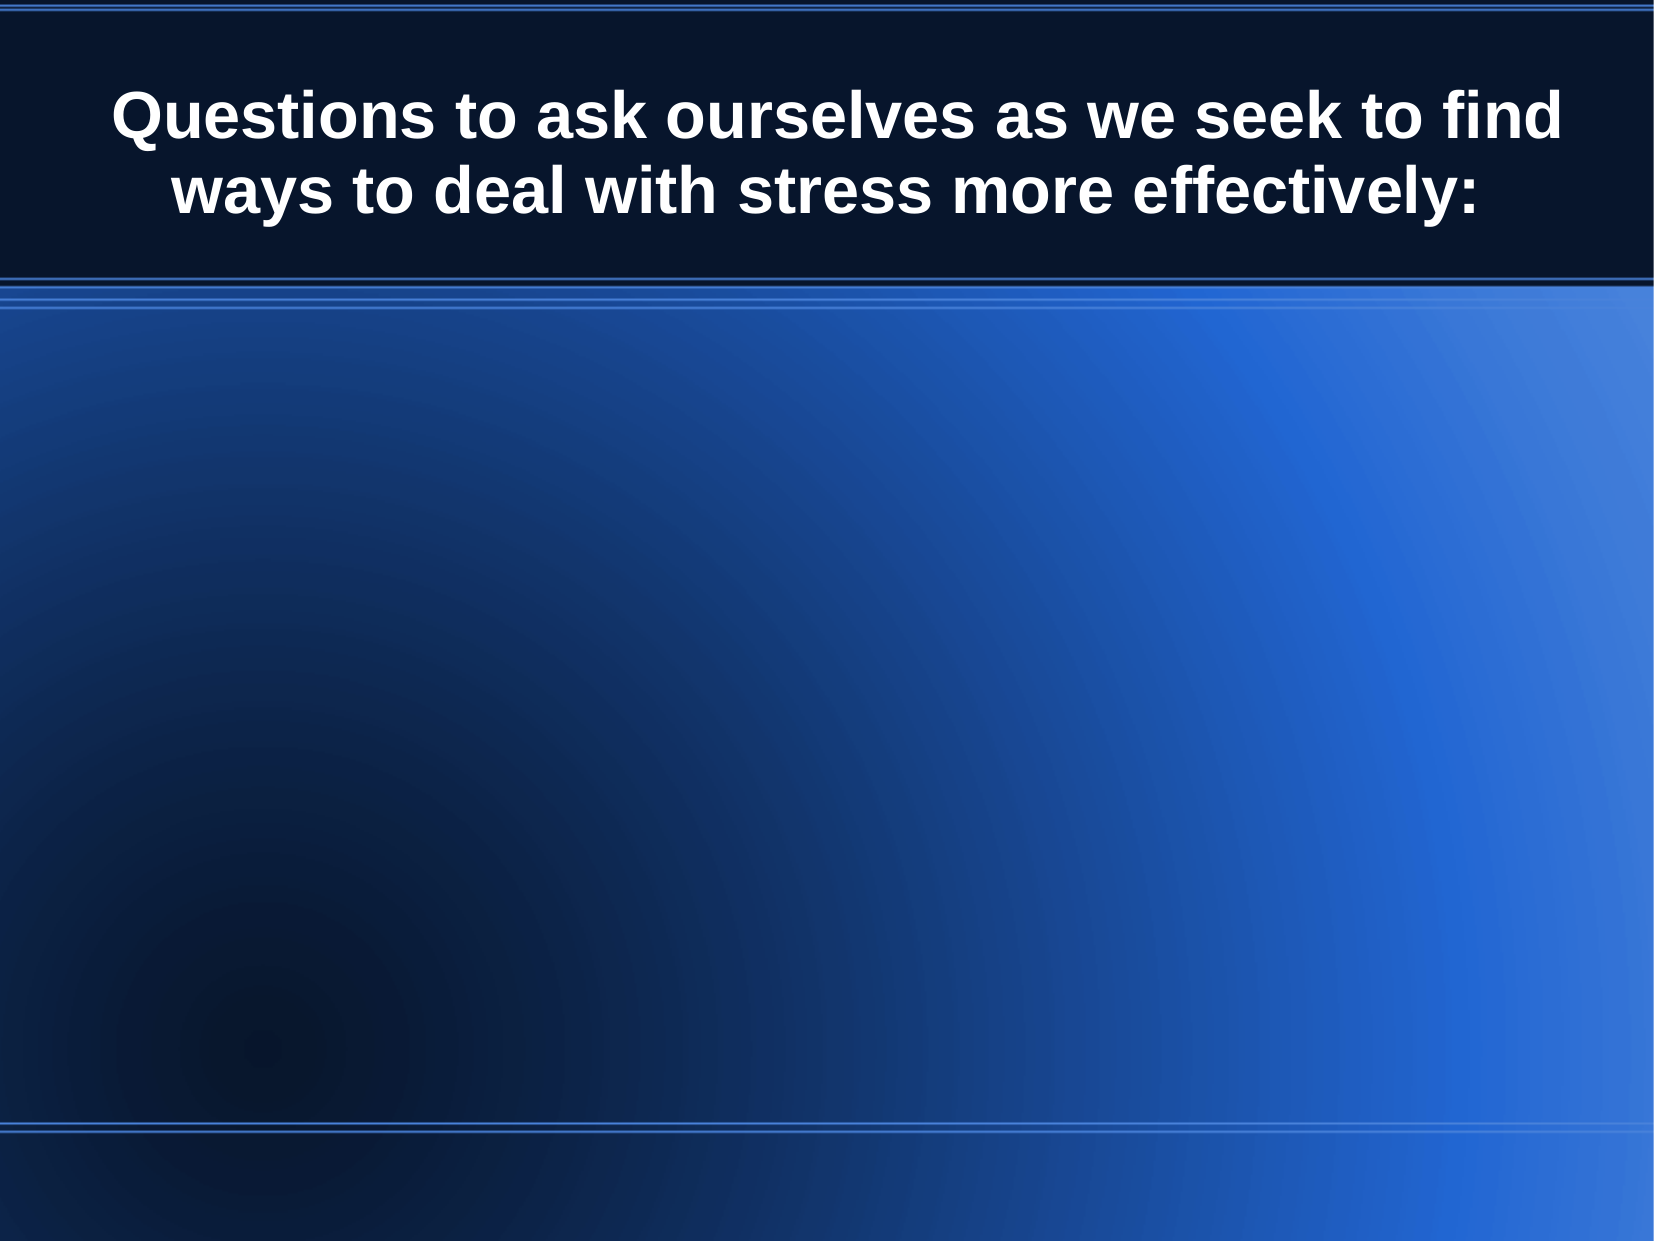

# Questions to ask ourselves as we seek to find ways to deal with stress more effectively: